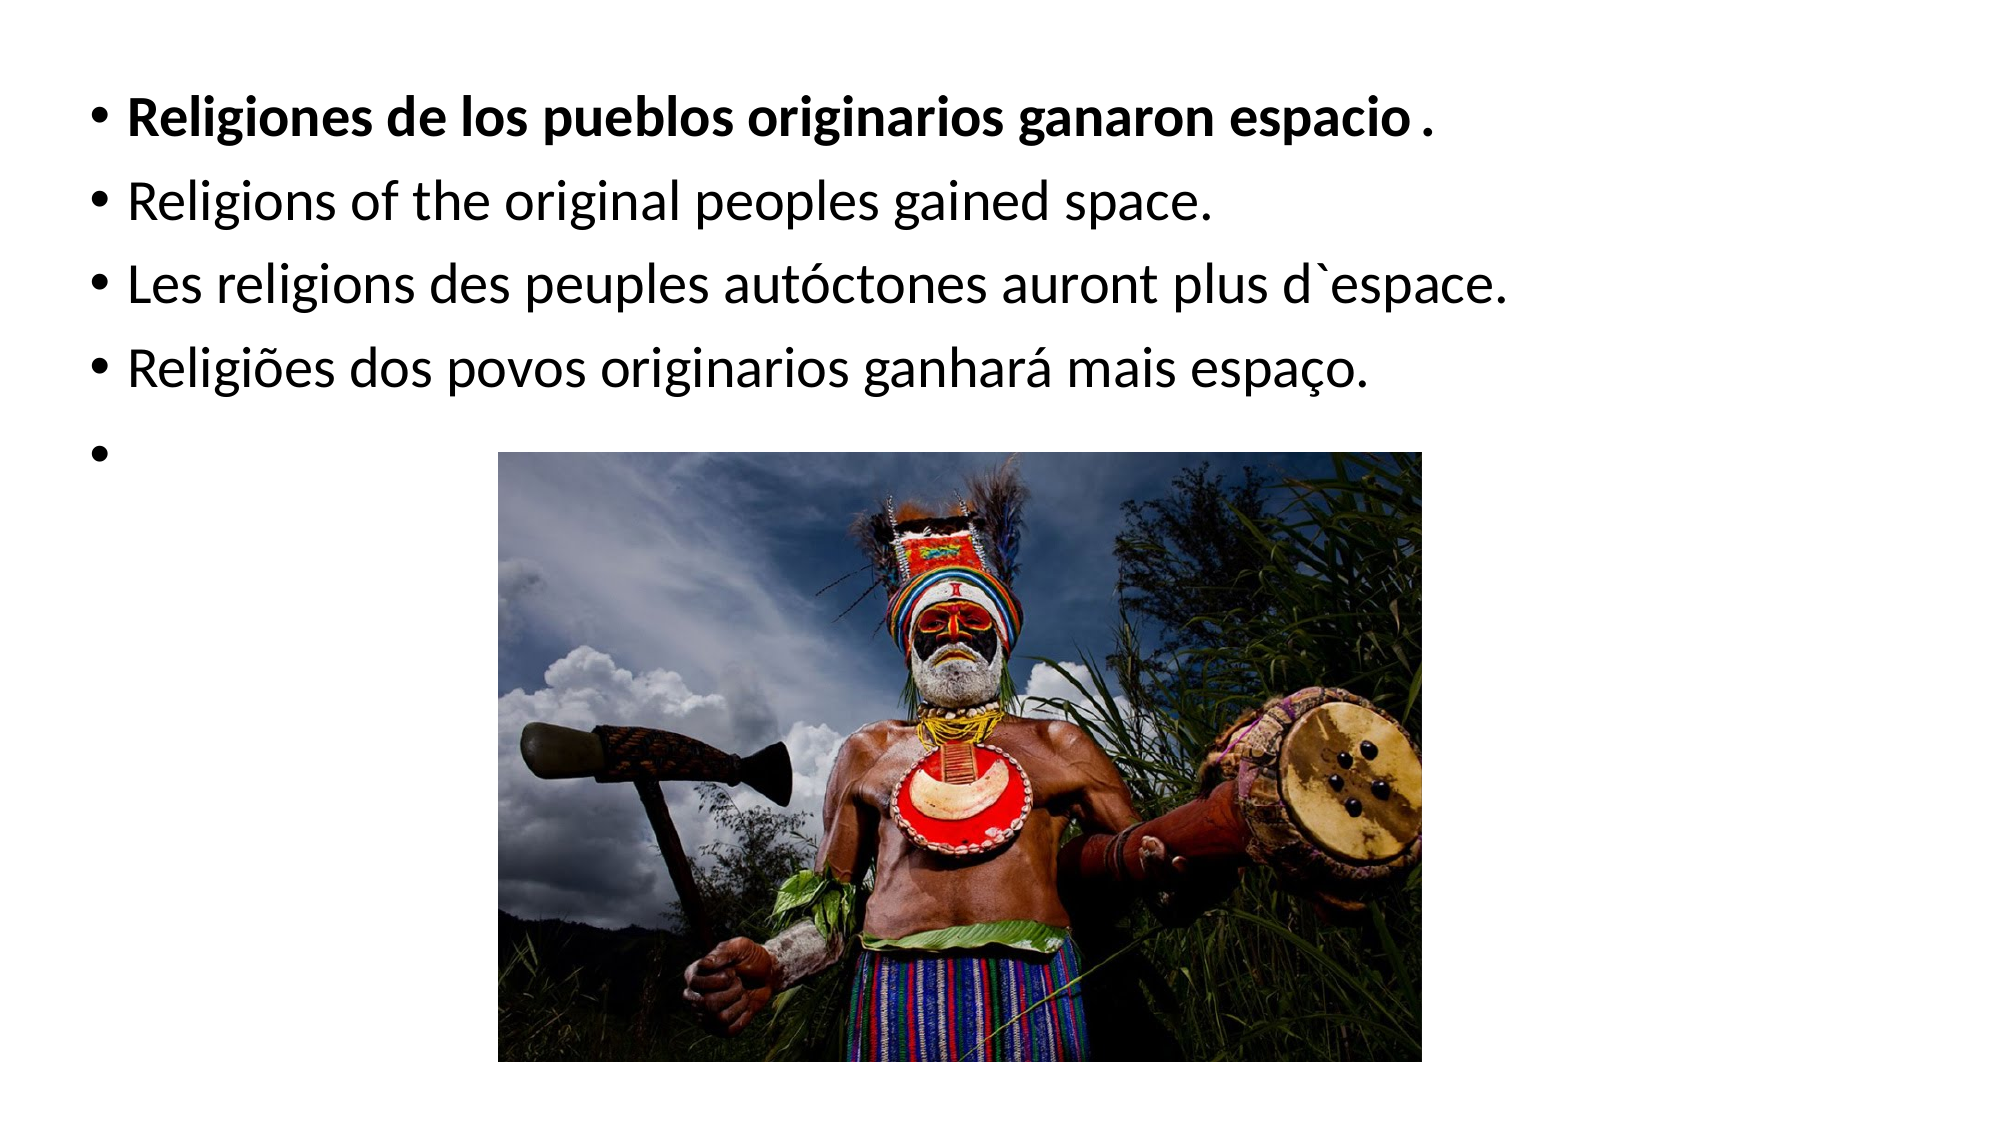

# Religiones de los pueblos originarios ganaron espacio .
Religions of the original peoples gained space.
Les religions des peuples autóctones auront plus d`espace.
Religiões dos povos originarios ganhará mais espaço.